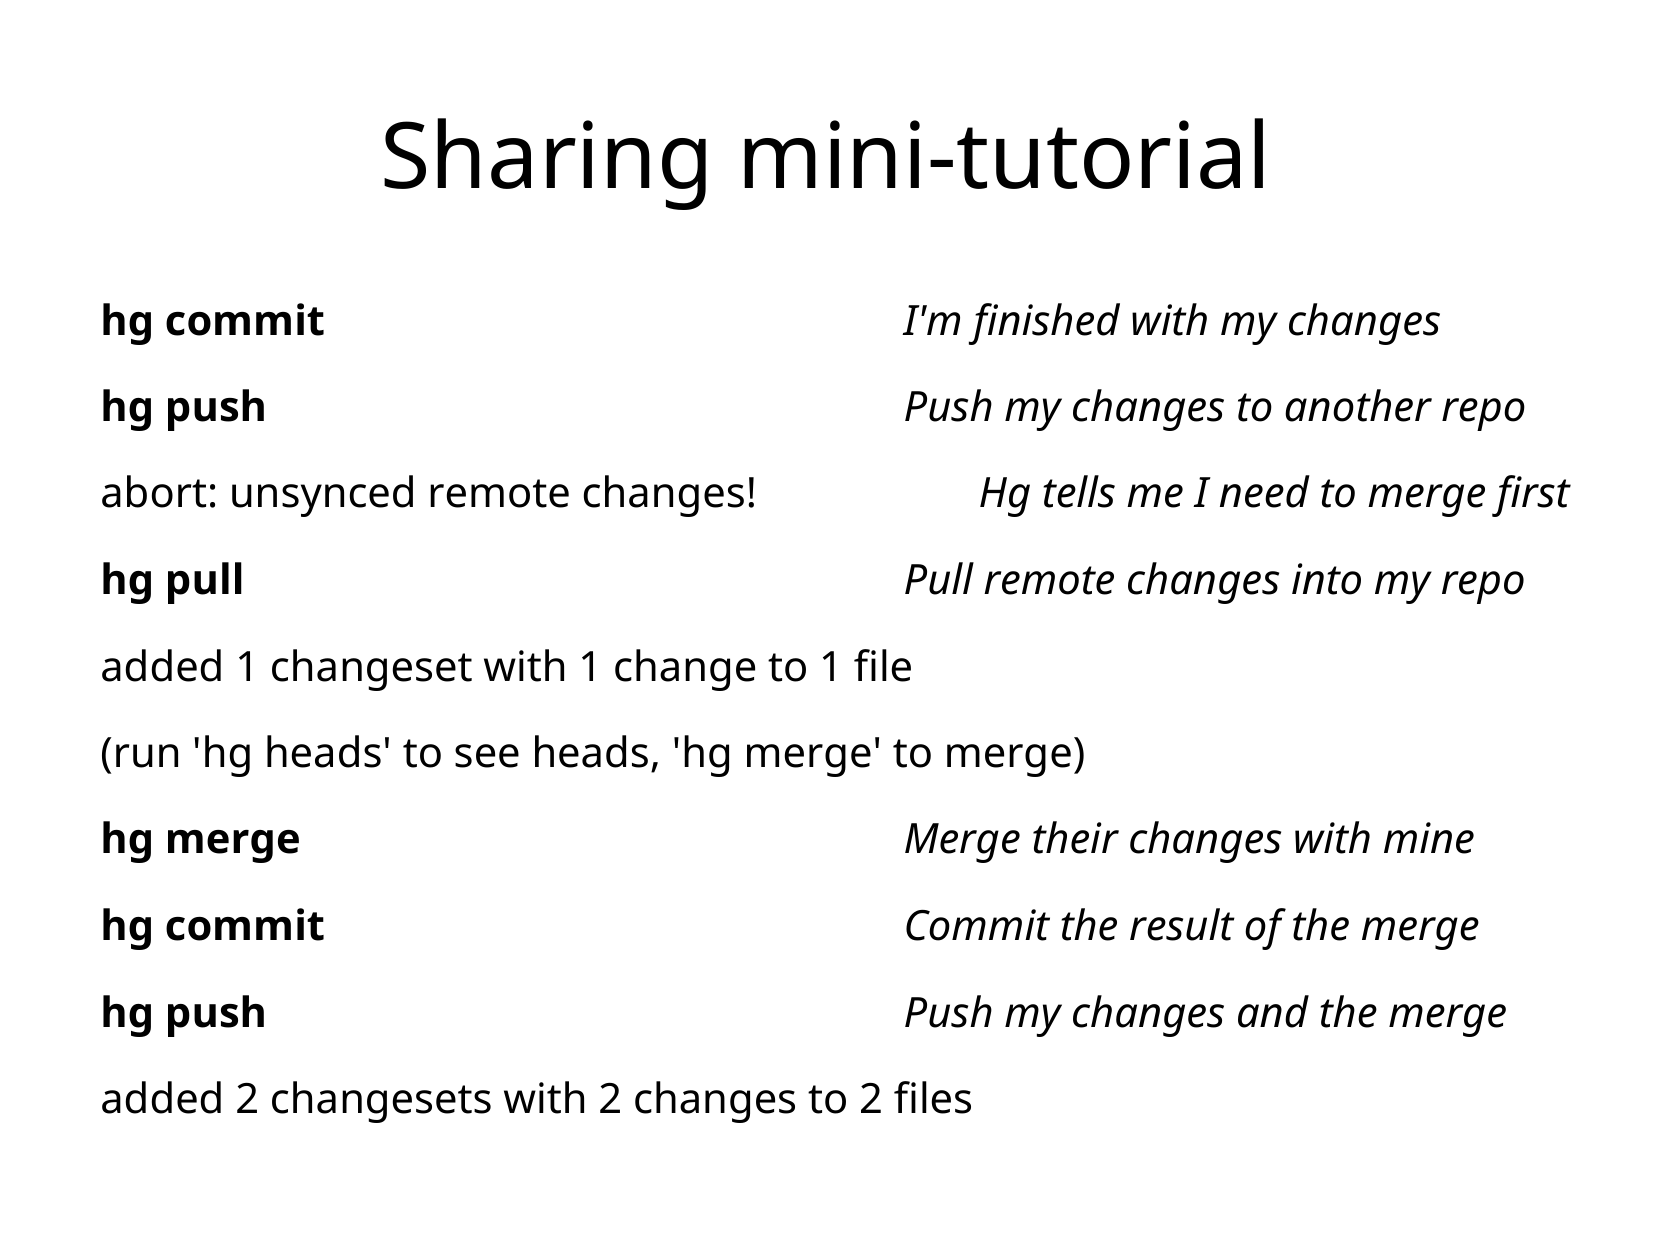

# Sharing mini-tutorial
hg commit								I'm finished with my changes
hg push									Push my changes to another repo
abort: unsynced remote changes!			Hg tells me I need to merge first
hg pull									Pull remote changes into my repo
added 1 changeset with 1 change to 1 file
(run 'hg heads' to see heads, 'hg merge' to merge)
hg merge									Merge their changes with mine
hg commit								Commit the result of the merge
hg push									Push my changes and the merge
added 2 changesets with 2 changes to 2 files